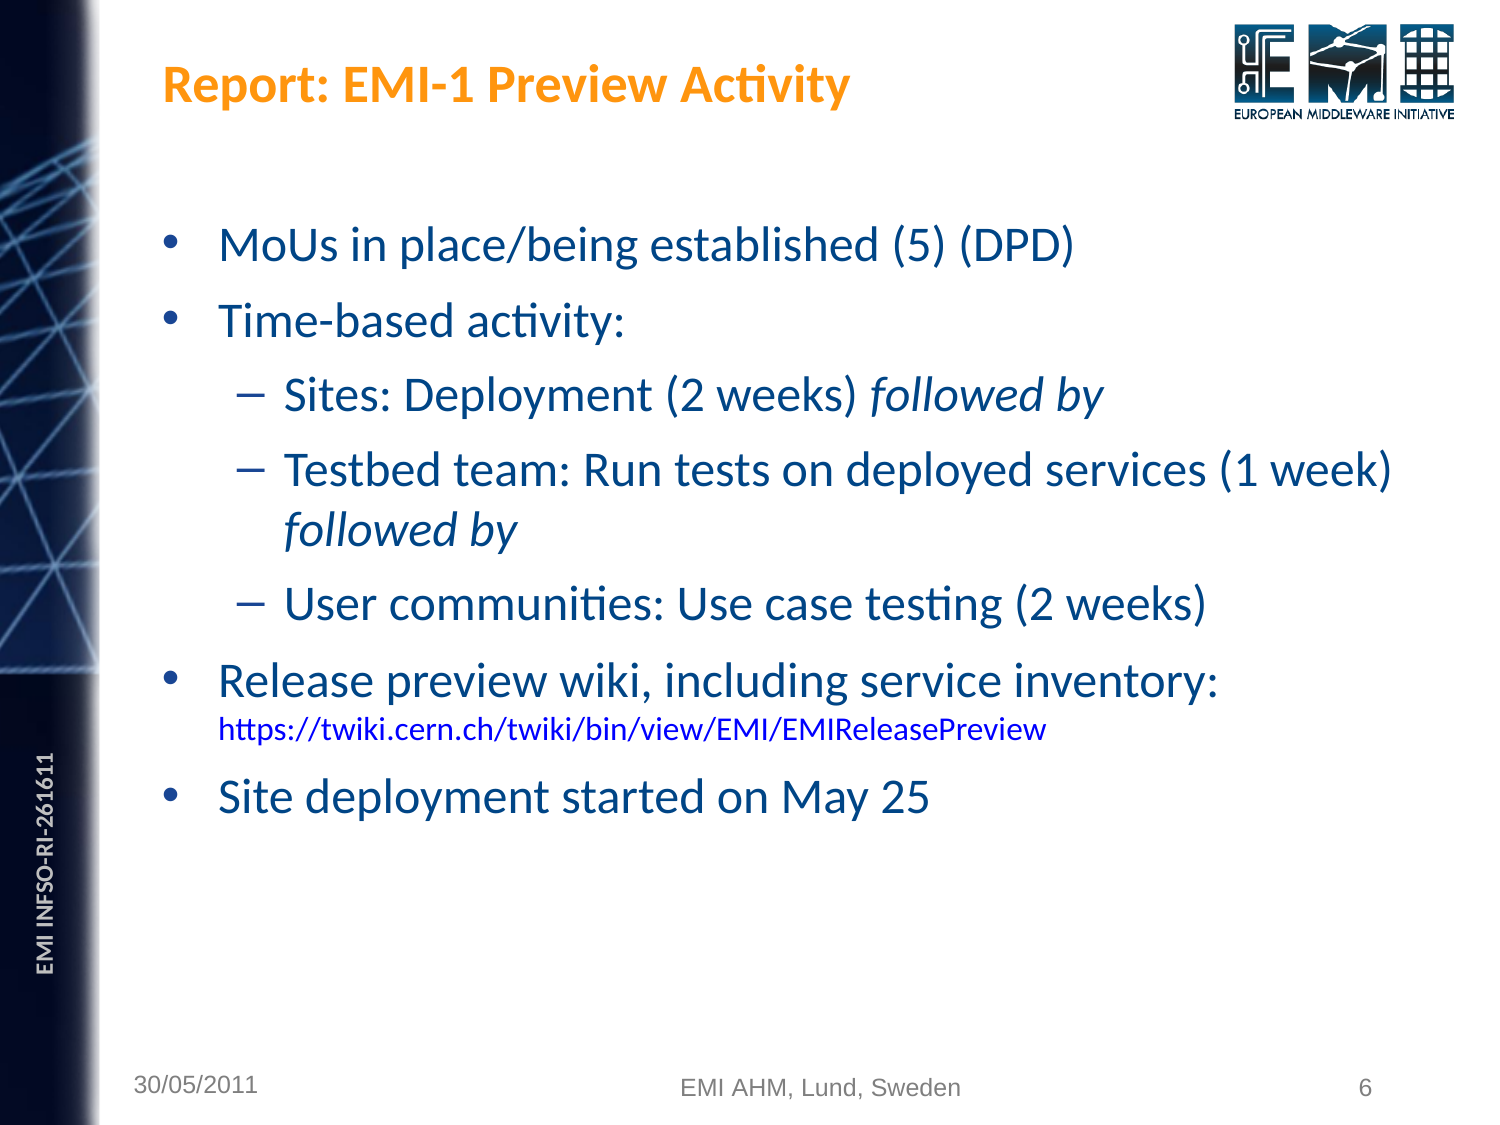

Report: EMI-1 Preview Activity
# MoUs in place/being established (5) (DPD)
Time-based activity:
Sites: Deployment (2 weeks) followed by
Testbed team: Run tests on deployed services (1 week) followed by
User communities: Use case testing (2 weeks)
Release preview wiki, including service inventory:https://twiki.cern.ch/twiki/bin/view/EMI/EMIReleasePreview
Site deployment started on May 25
30/05/2011
EMI AHM, Lund, Sweden